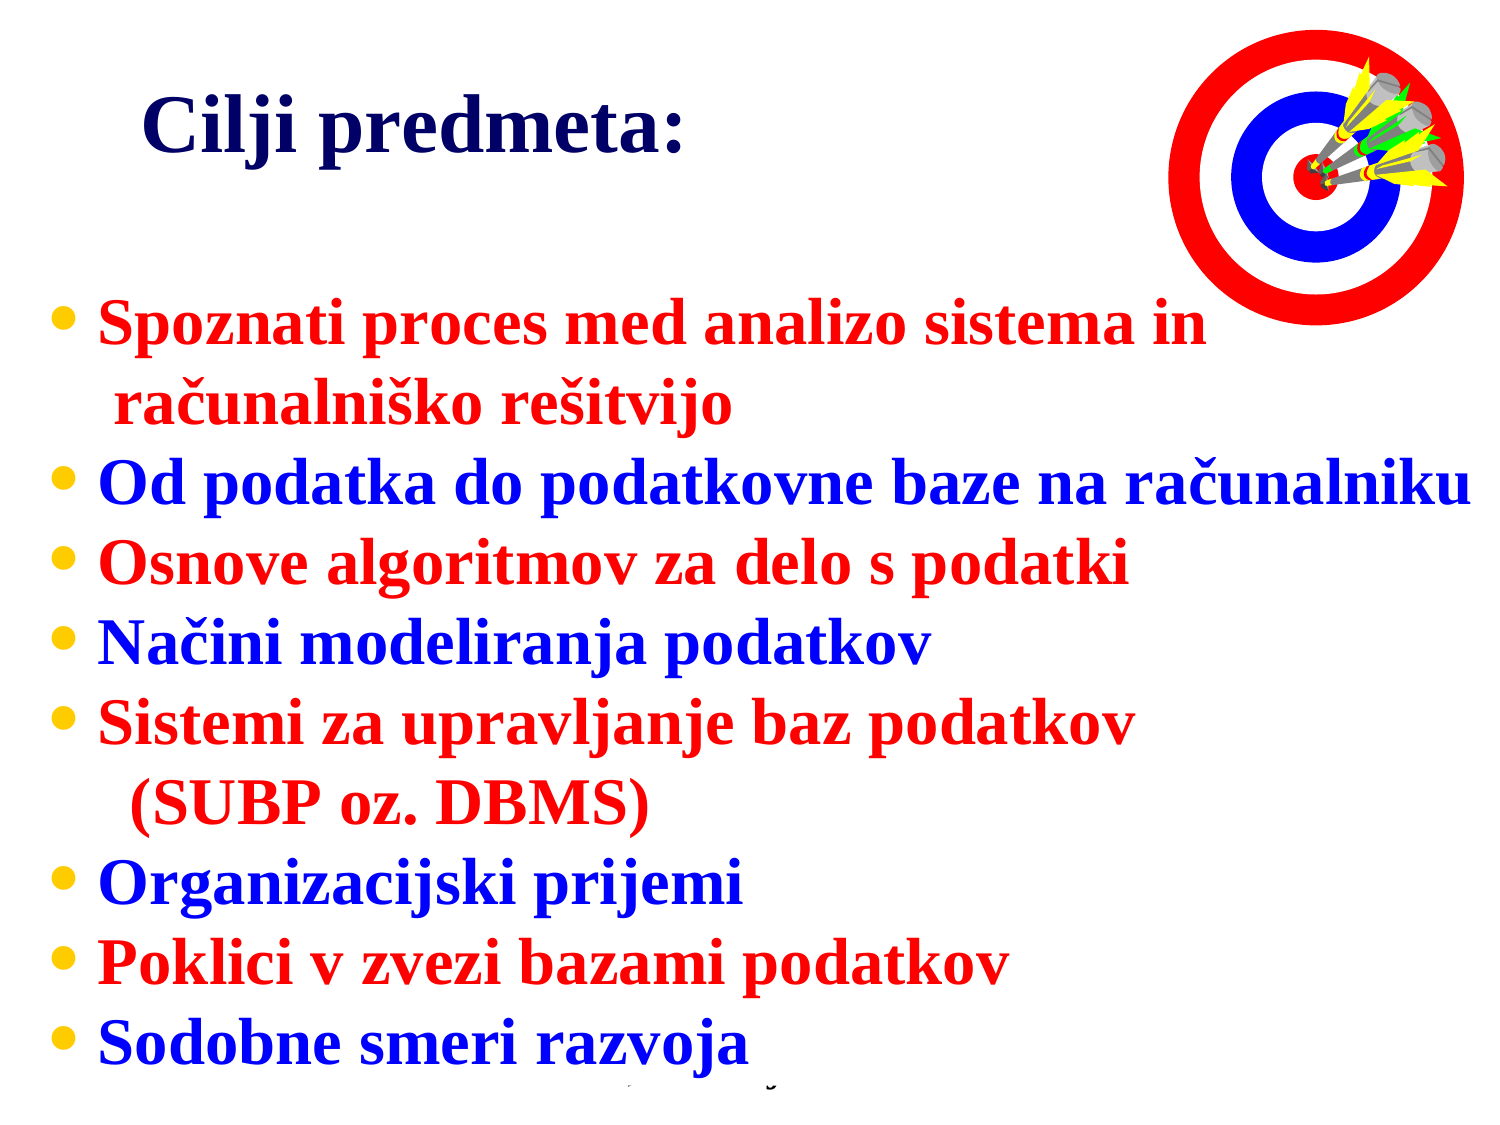

Cilji predmeta:
 Spoznati proces med analizo sistema in
 računalniško rešitvijo
 Od podatka do podatkovne baze na računalniku
 Osnove algoritmov za delo s podatki
 Načini modeliranja podatkov
 Sistemi za upravljanje baz podatkov
 (SUBP oz. DBMS)
 Organizacijski prijemi
 Poklici v zvezi bazami podatkov
 Sodobne smeri razvoja
FOV, V. Rajkovic
2